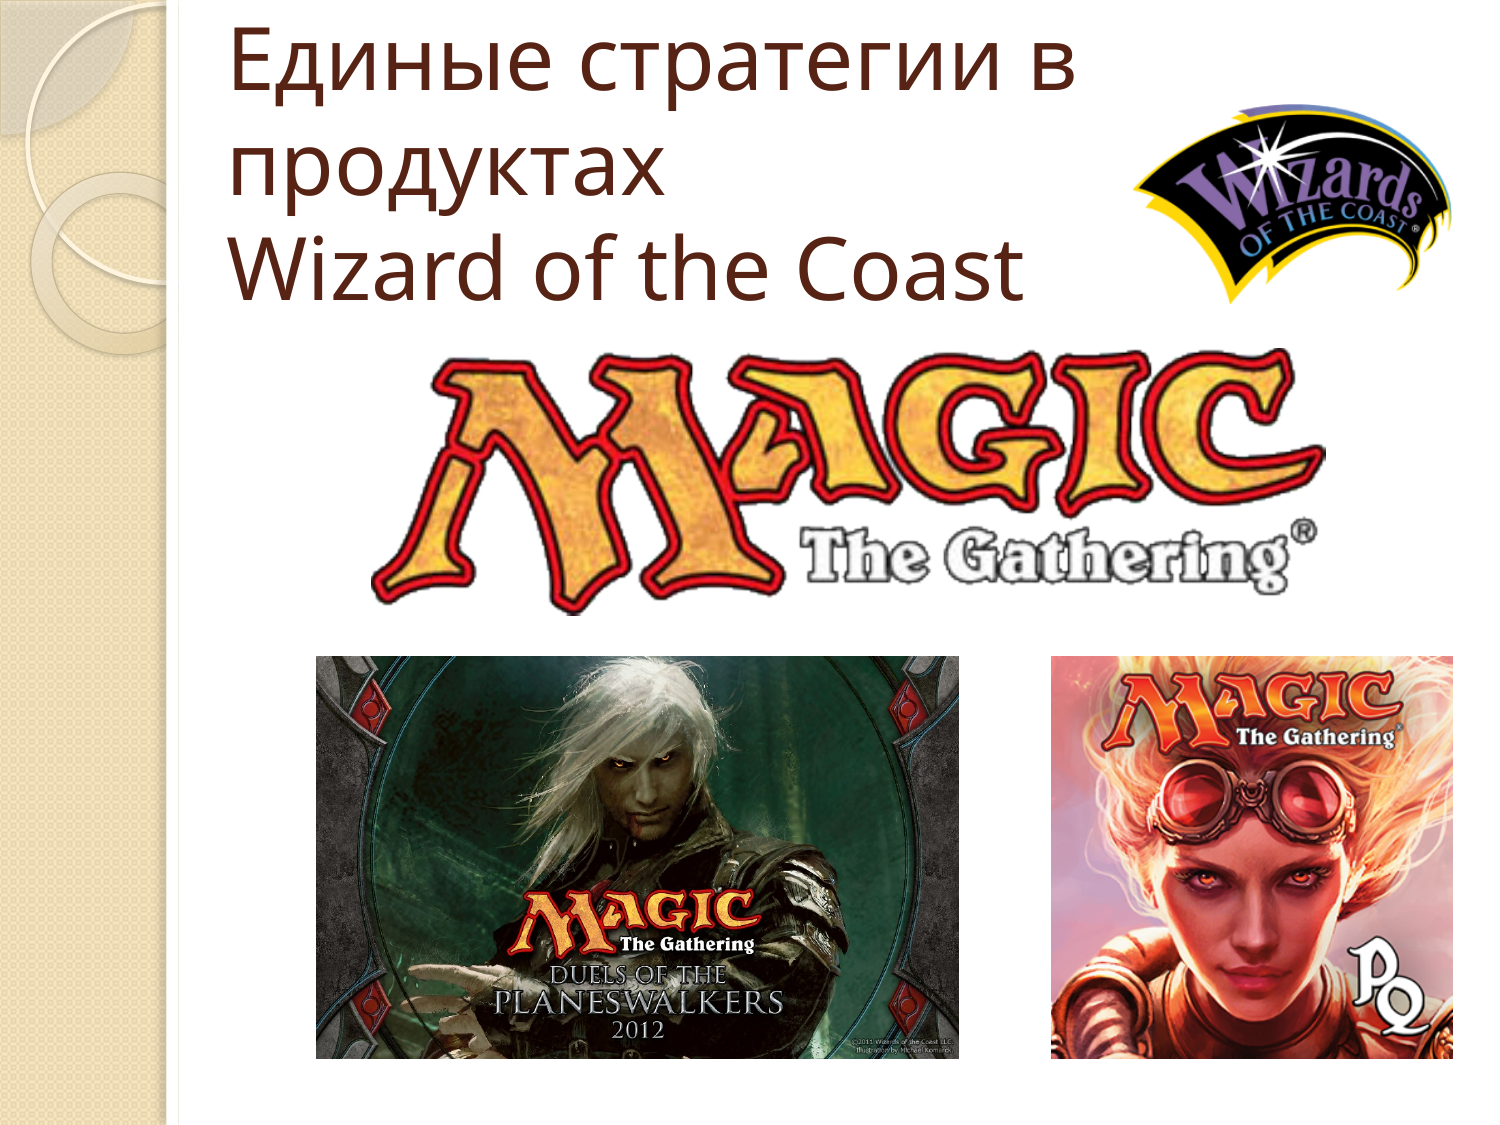

# Единые стратегии в продуктах Wizard of the Coast